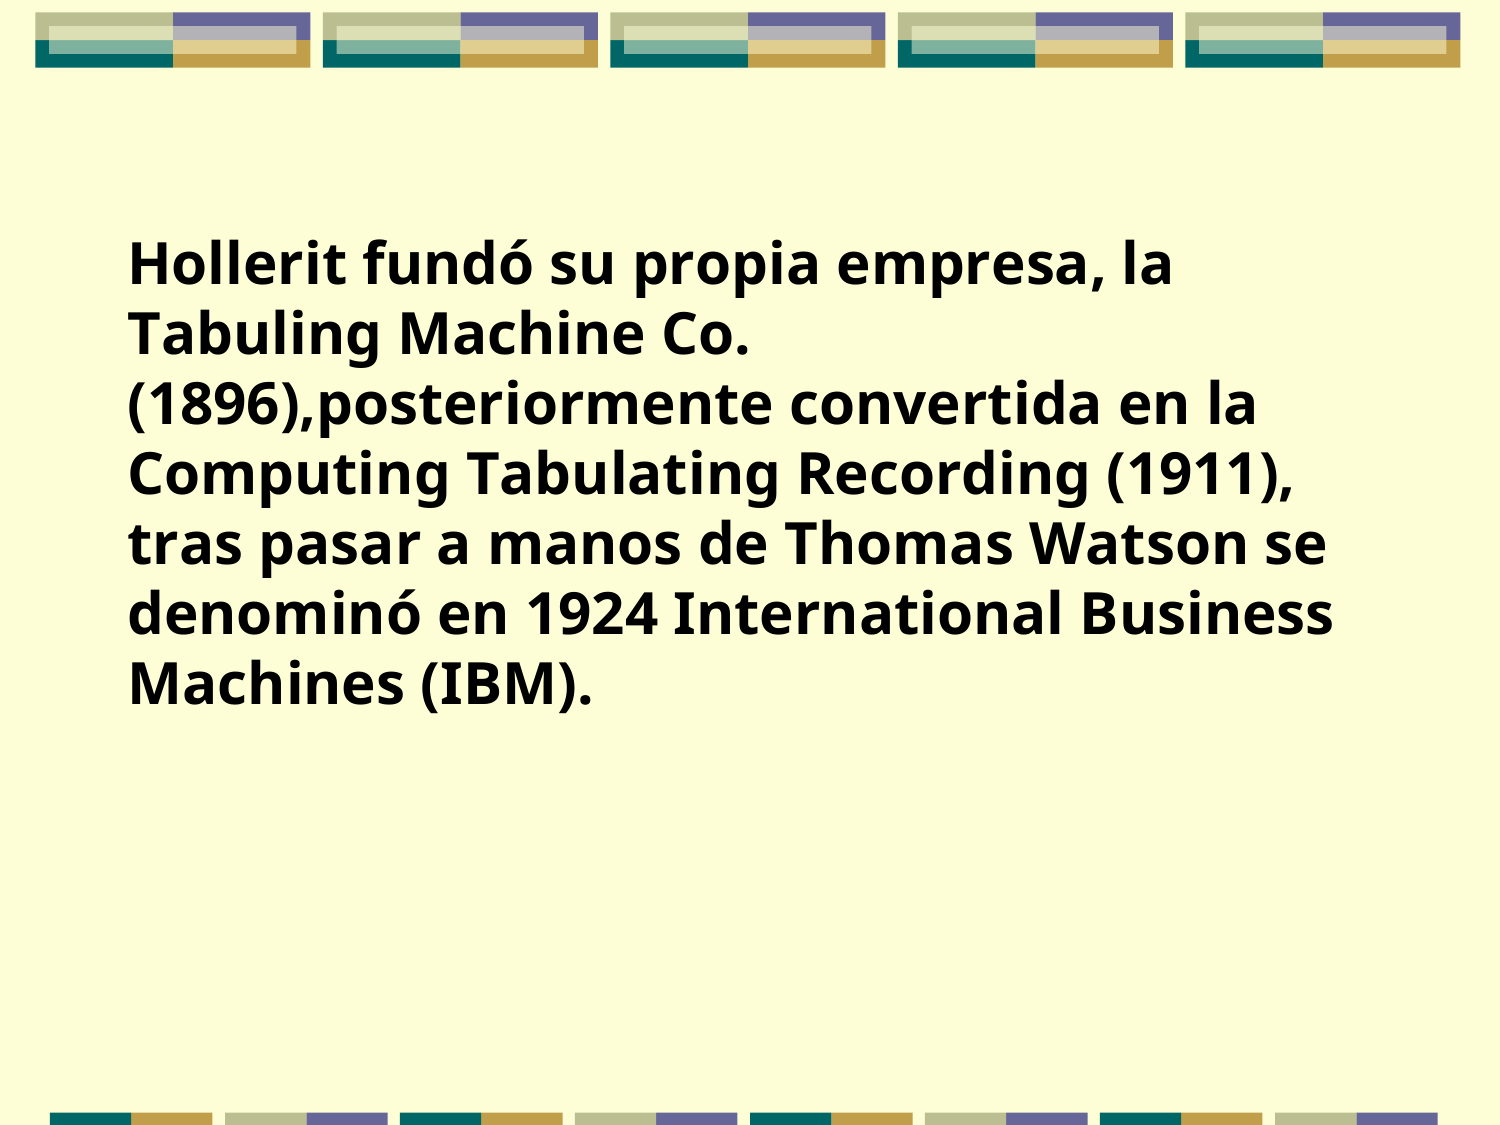

# Hollerit fundó su propia empresa, la Tabuling Machine Co. (1896),posteriormente convertida en la Computing Tabulating Recording (1911), tras pasar a manos de Thomas Watson se denominó en 1924 International Business Machines (IBM).